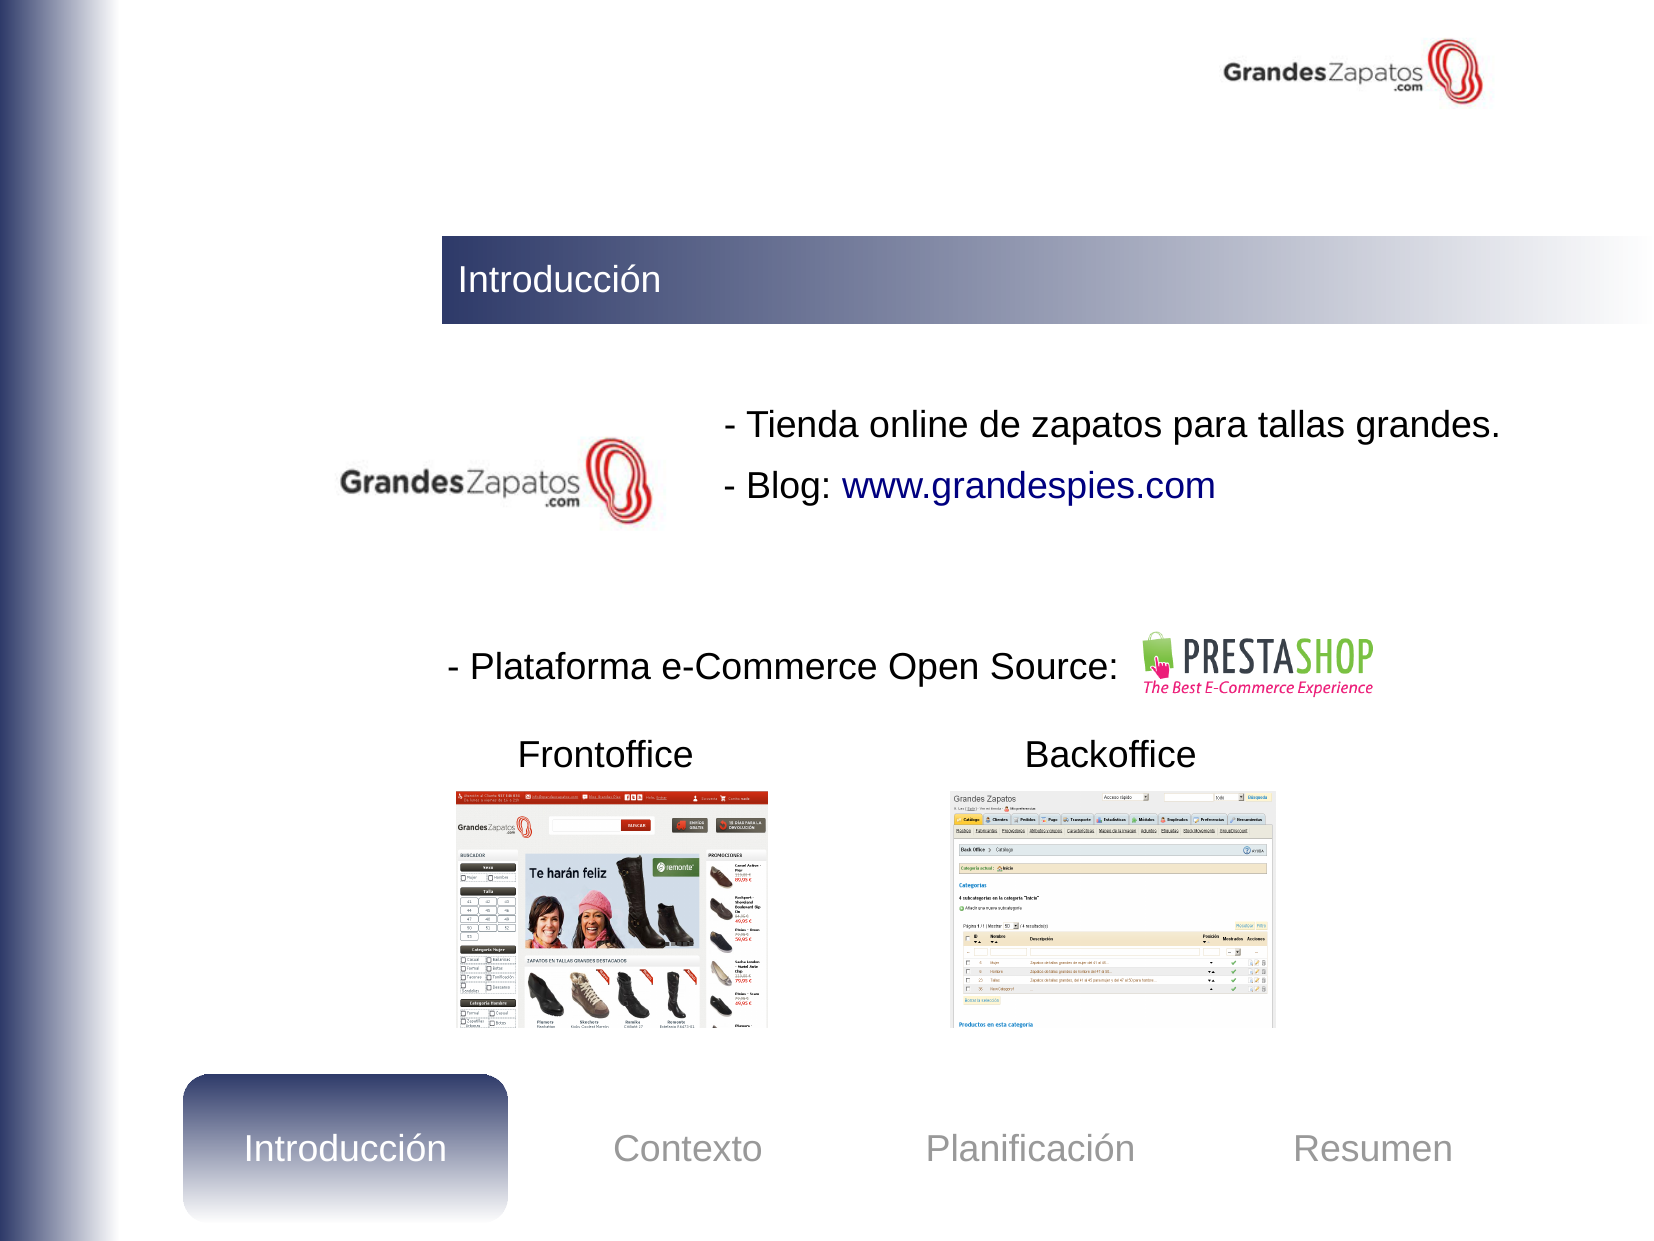

Introducción
- Tienda online de zapatos para tallas grandes.
- Blog: www.grandespies.com
- Plataforma e-Commerce Open Source:
Frontoffice
Backoffice
Introducción
Contexto
Planificación
Resumen